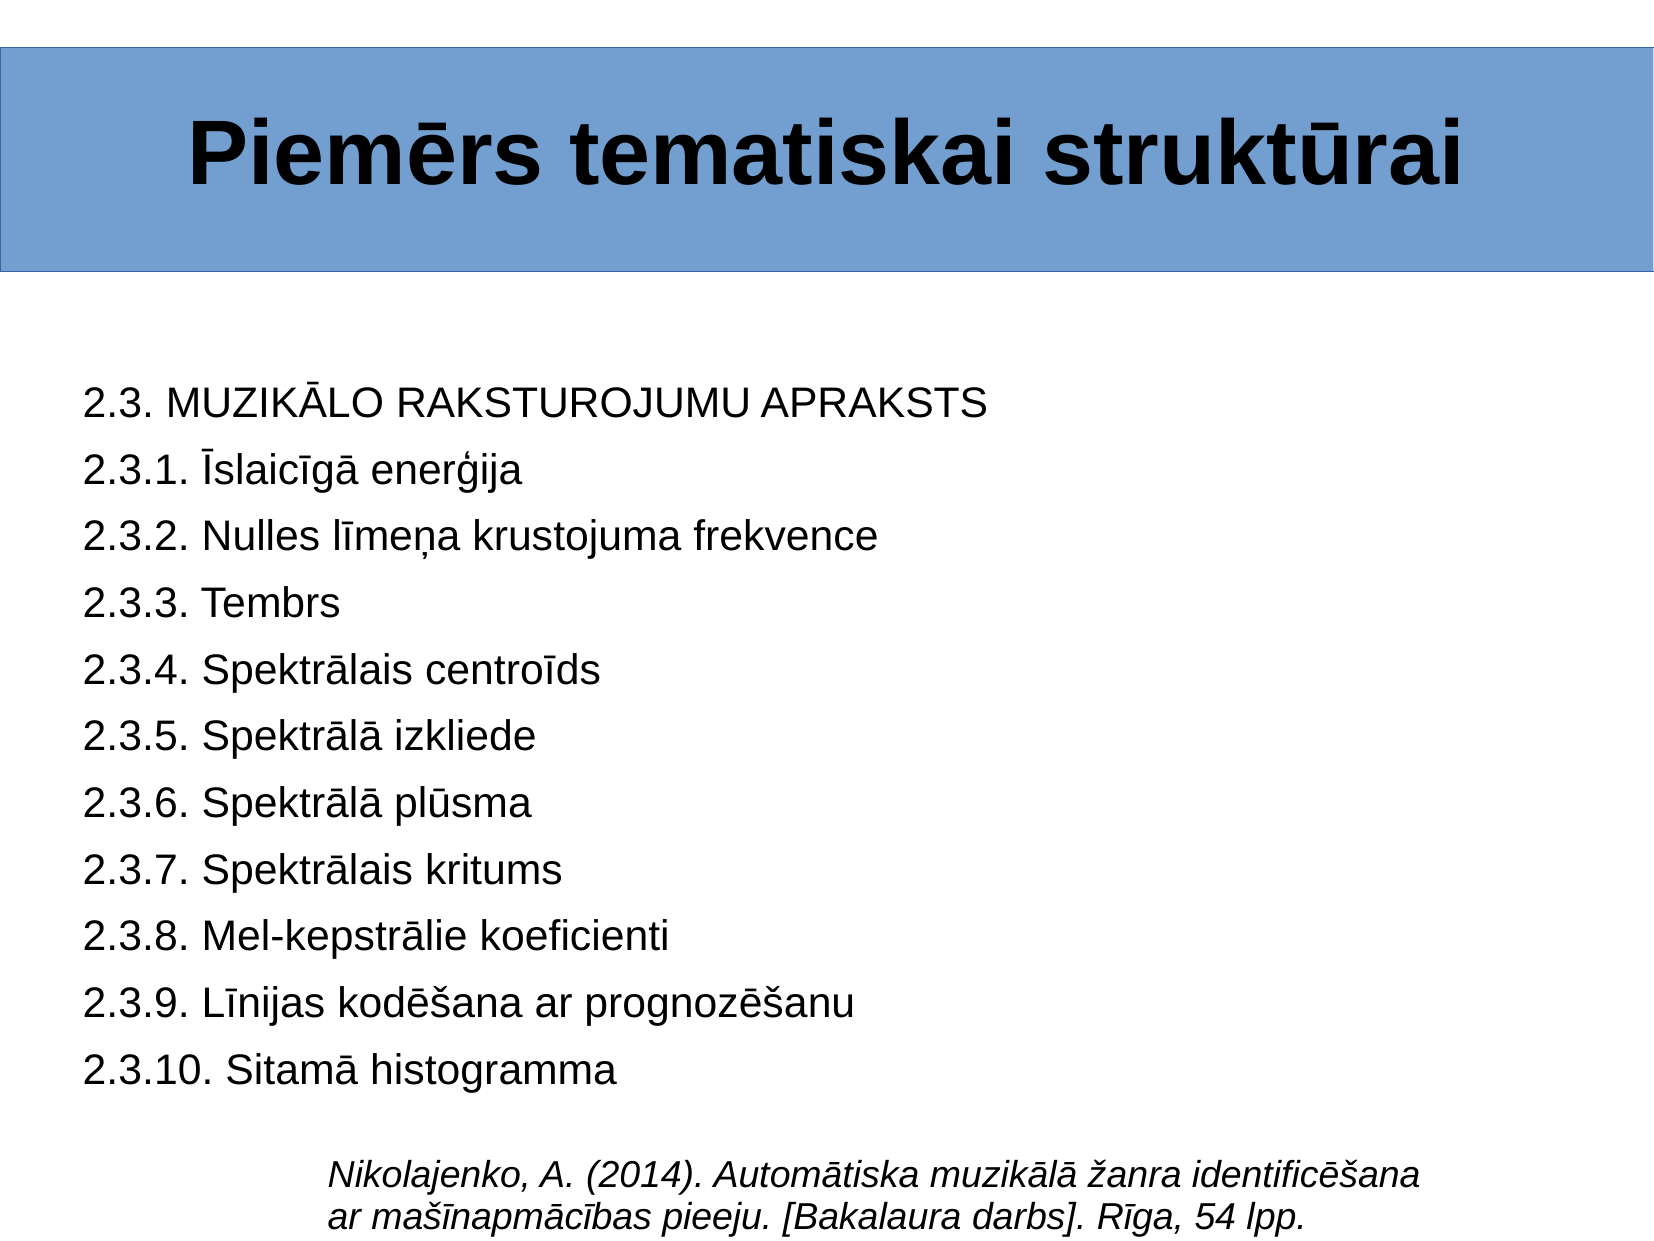

# Piemērs tematiskai struktūrai
2.3. MUZIKĀLO RAKSTUROJUMU APRAKSTS
2.3.1. Īslaicīgā enerģija
2.3.2. Nulles līmeņa krustojuma frekvence
2.3.3. Tembrs
2.3.4. Spektrālais centroīds
2.3.5. Spektrālā izkliede
2.3.6. Spektrālā plūsma
2.3.7. Spektrālais kritums
2.3.8. Mel-kepstrālie koeficienti
2.3.9. Līnijas kodēšana ar prognozēšanu
2.3.10. Sitamā histogramma
Nikolajenko, A. (2014). Automātiska muzikālā žanra identificēšana
ar mašīnapmācības pieeju. [Bakalaura darbs]. Rīga, 54 lpp.